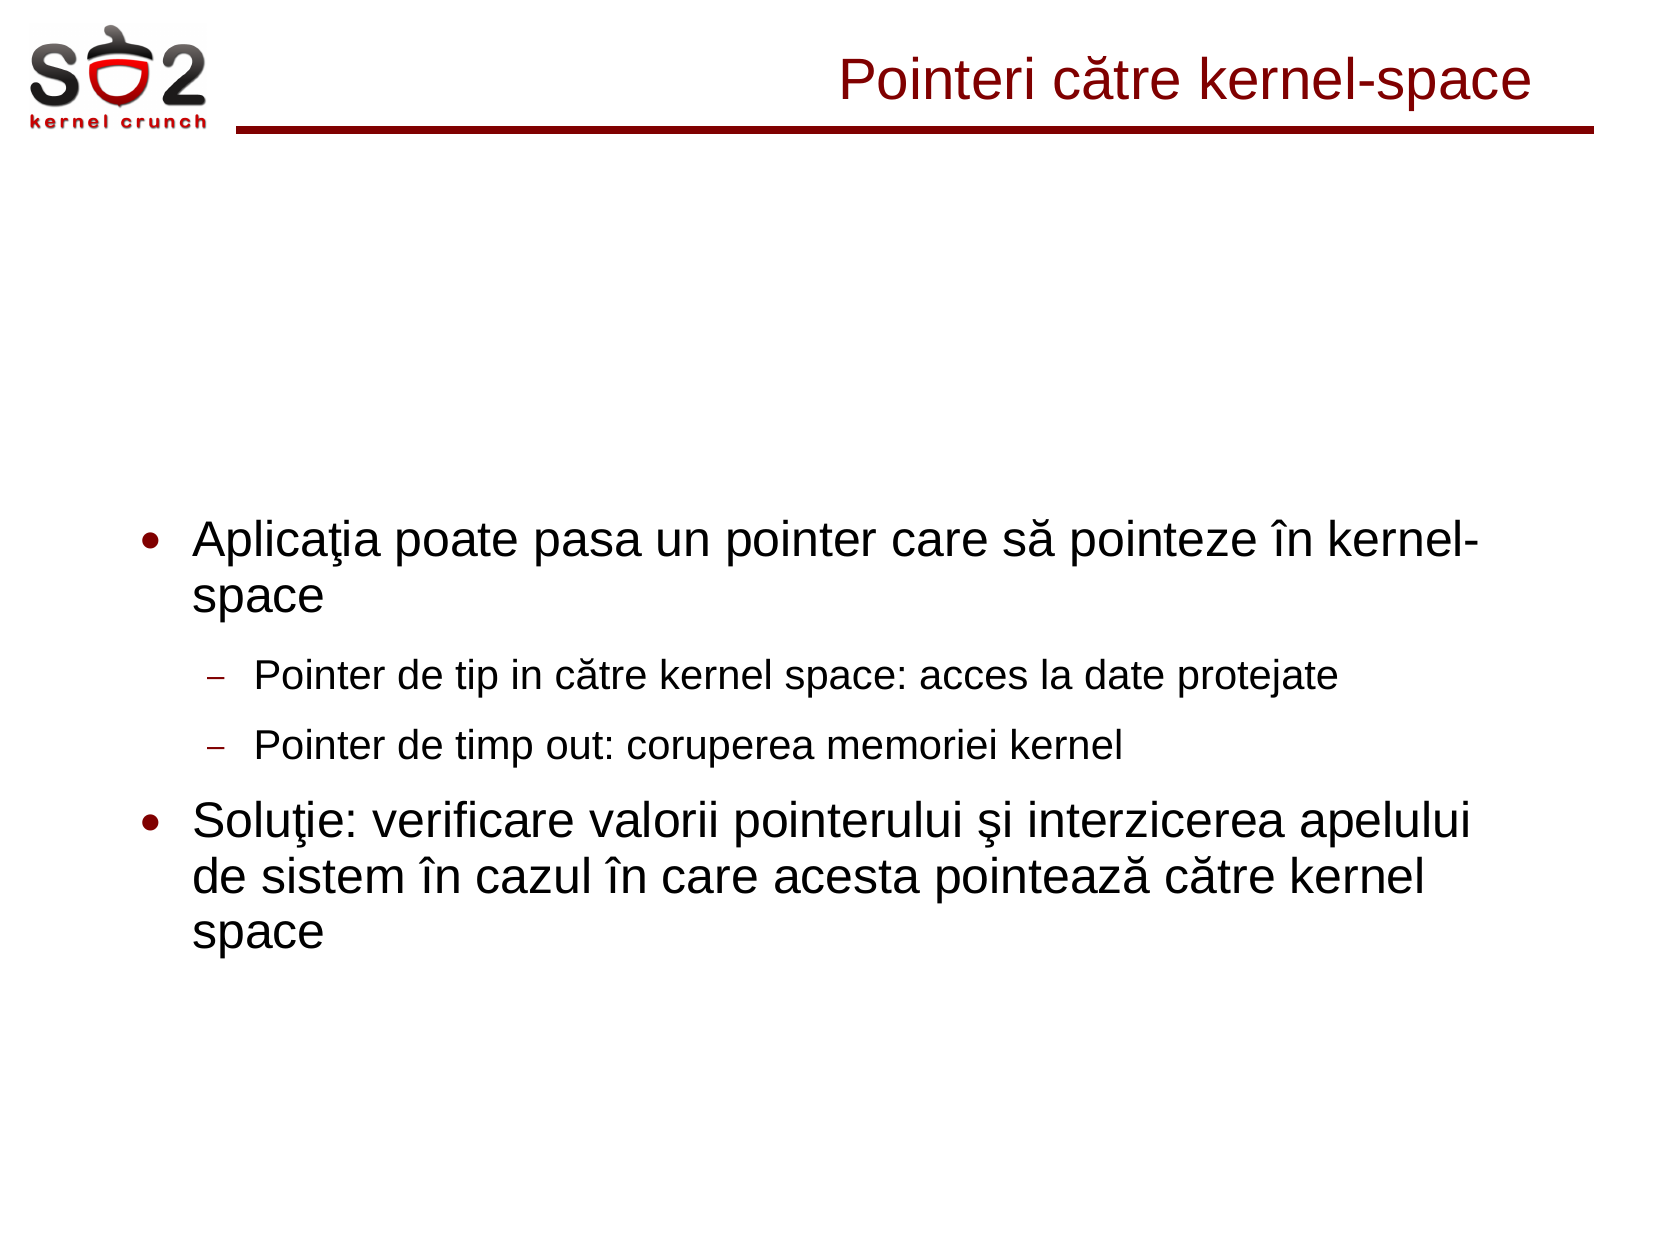

# Pointeri către kernel-space
Aplicaţia poate pasa un pointer care să pointeze în kernel-space
Pointer de tip in către kernel space: acces la date protejate
Pointer de timp out: coruperea memoriei kernel
Soluţie: verificare valorii pointerului şi interzicerea apelului de sistem în cazul în care acesta pointează către kernel space